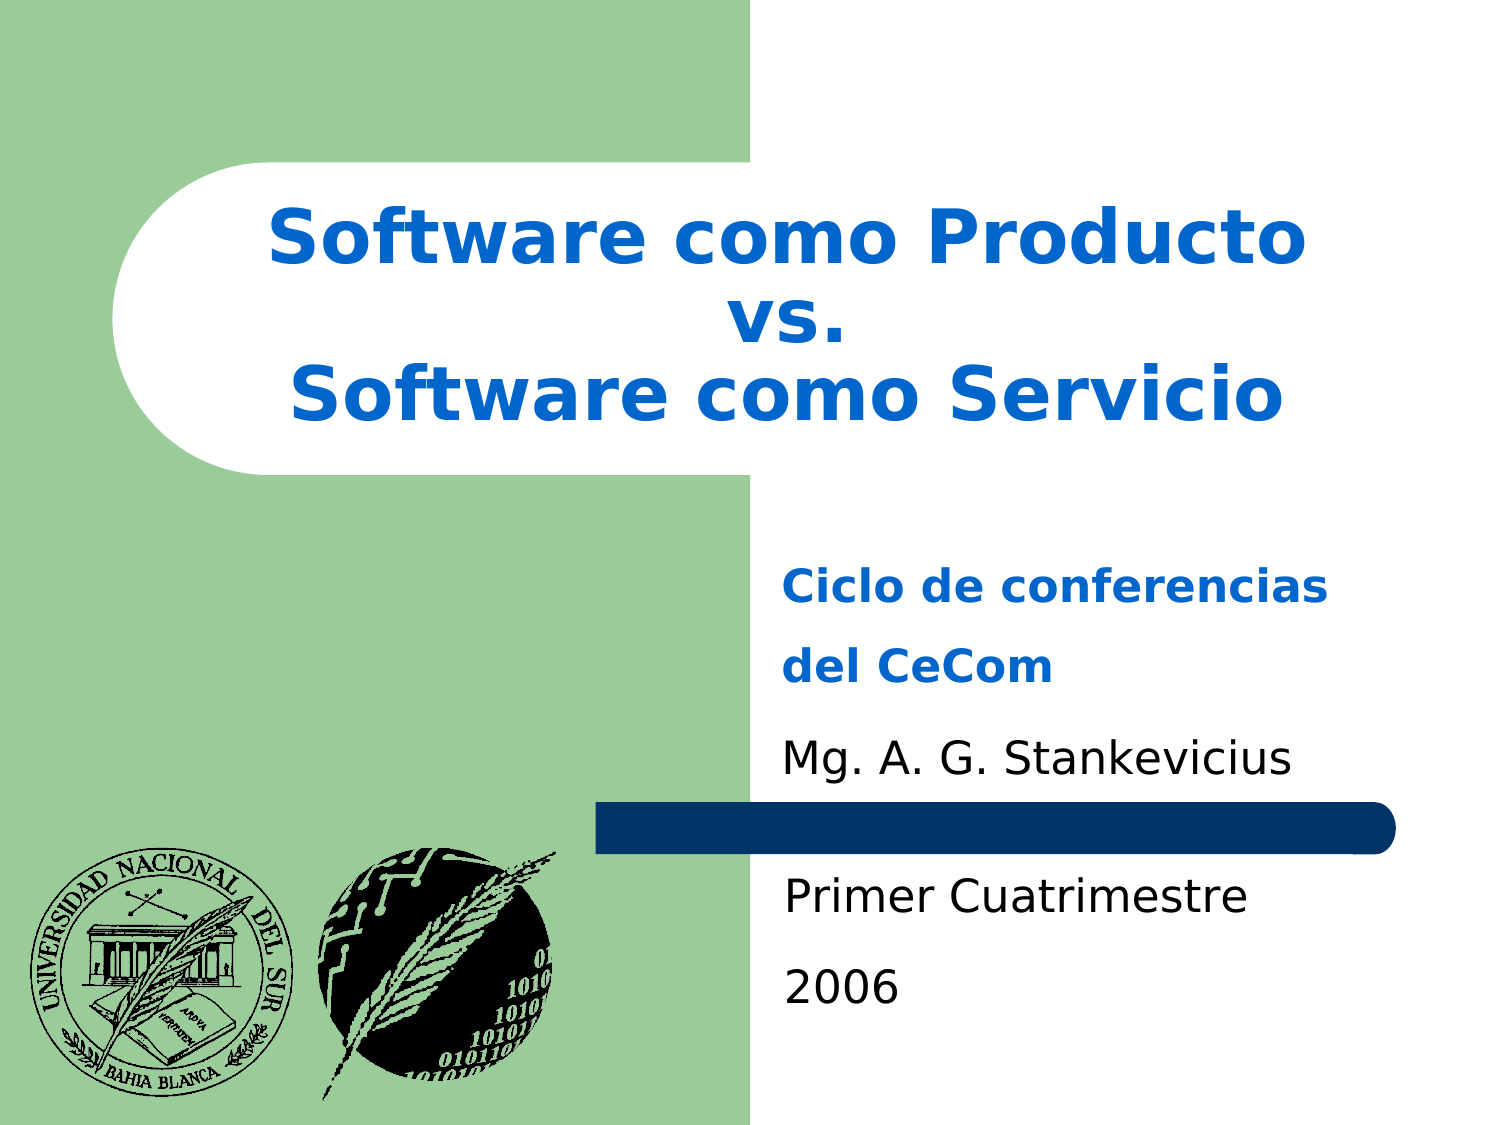

# Software como Producto vs. Software como Servicio
Ciclo de conferencias
del CeCom
Mg. A. G. Stankevicius
Primer Cuatrimestre
2006